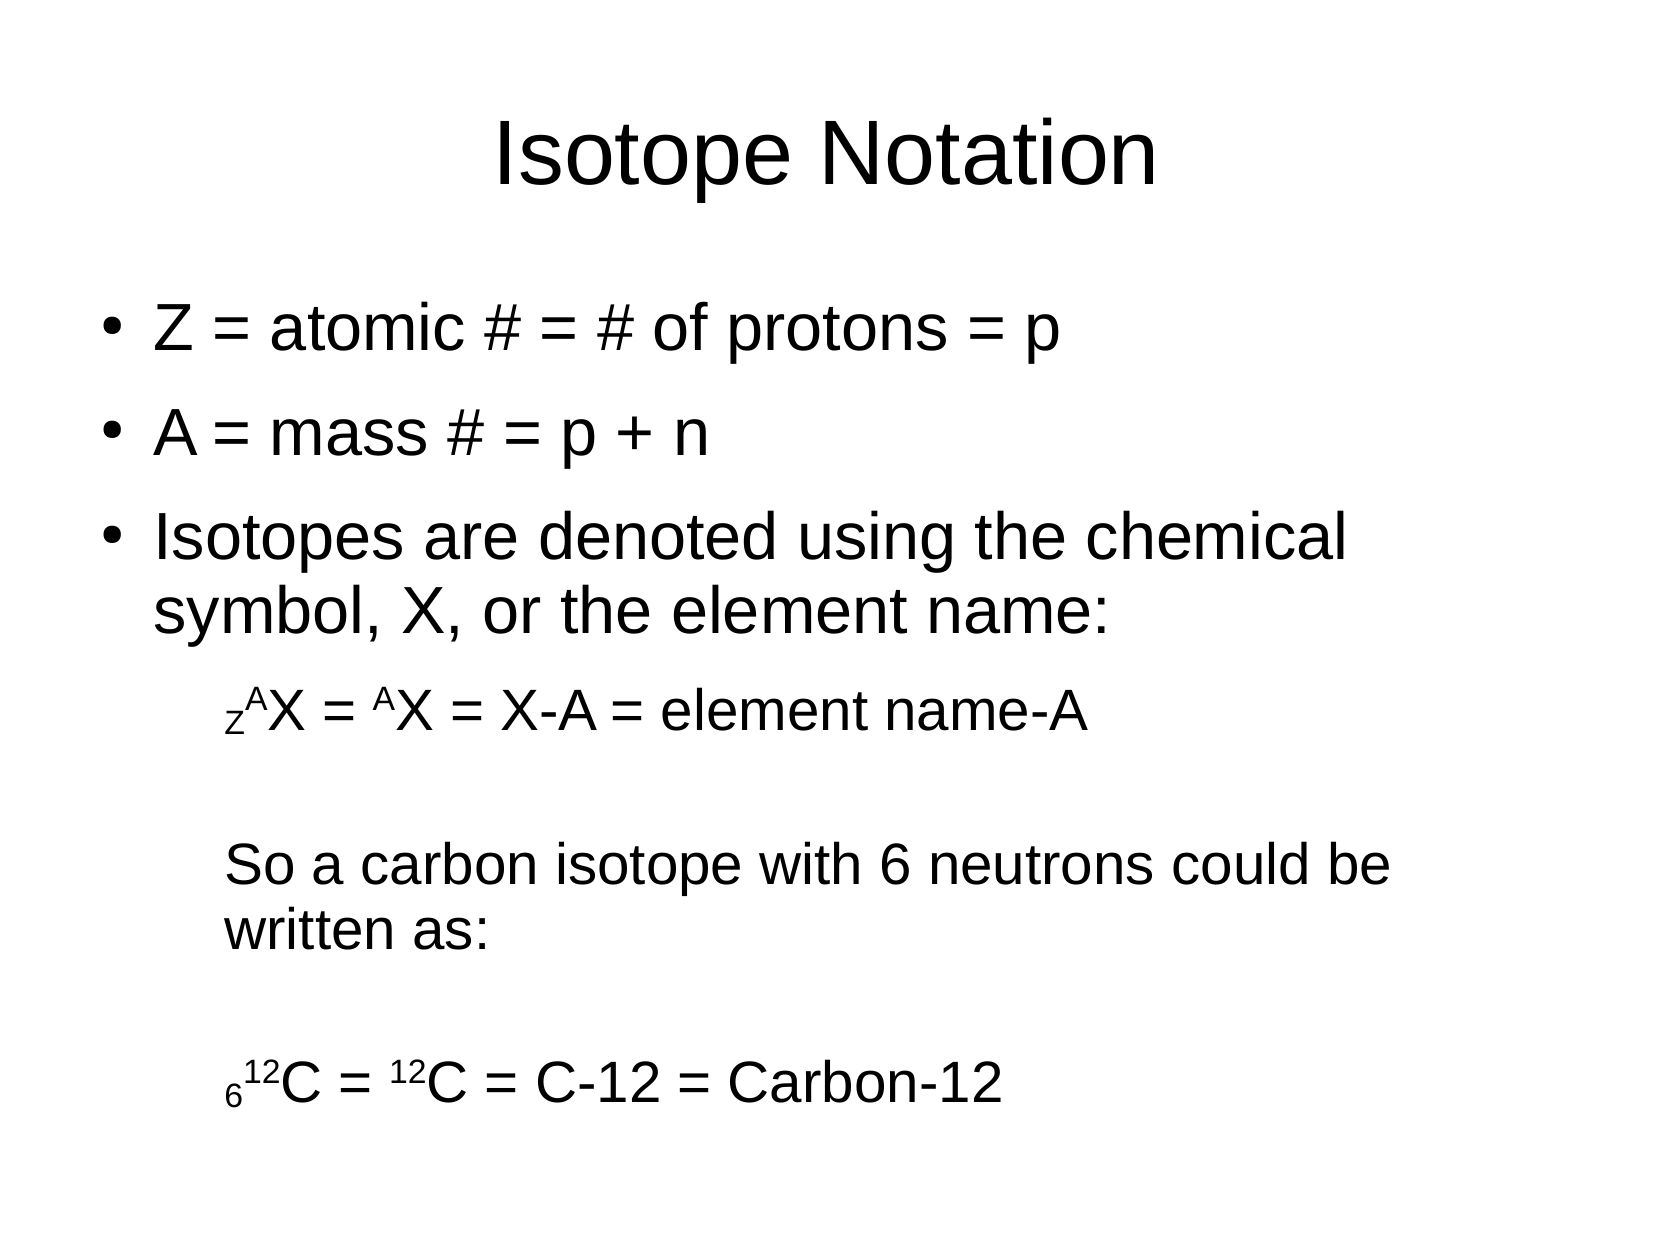

# Isotope Notation
Z = atomic # = # of protons = p
A = mass # = p + n
Isotopes are denoted using the chemical symbol, X, or the element name:
ZAX = AX = X-A = element name-A
So a carbon isotope with 6 neutrons could be written as:
612C = 12C = C-12 = Carbon-12